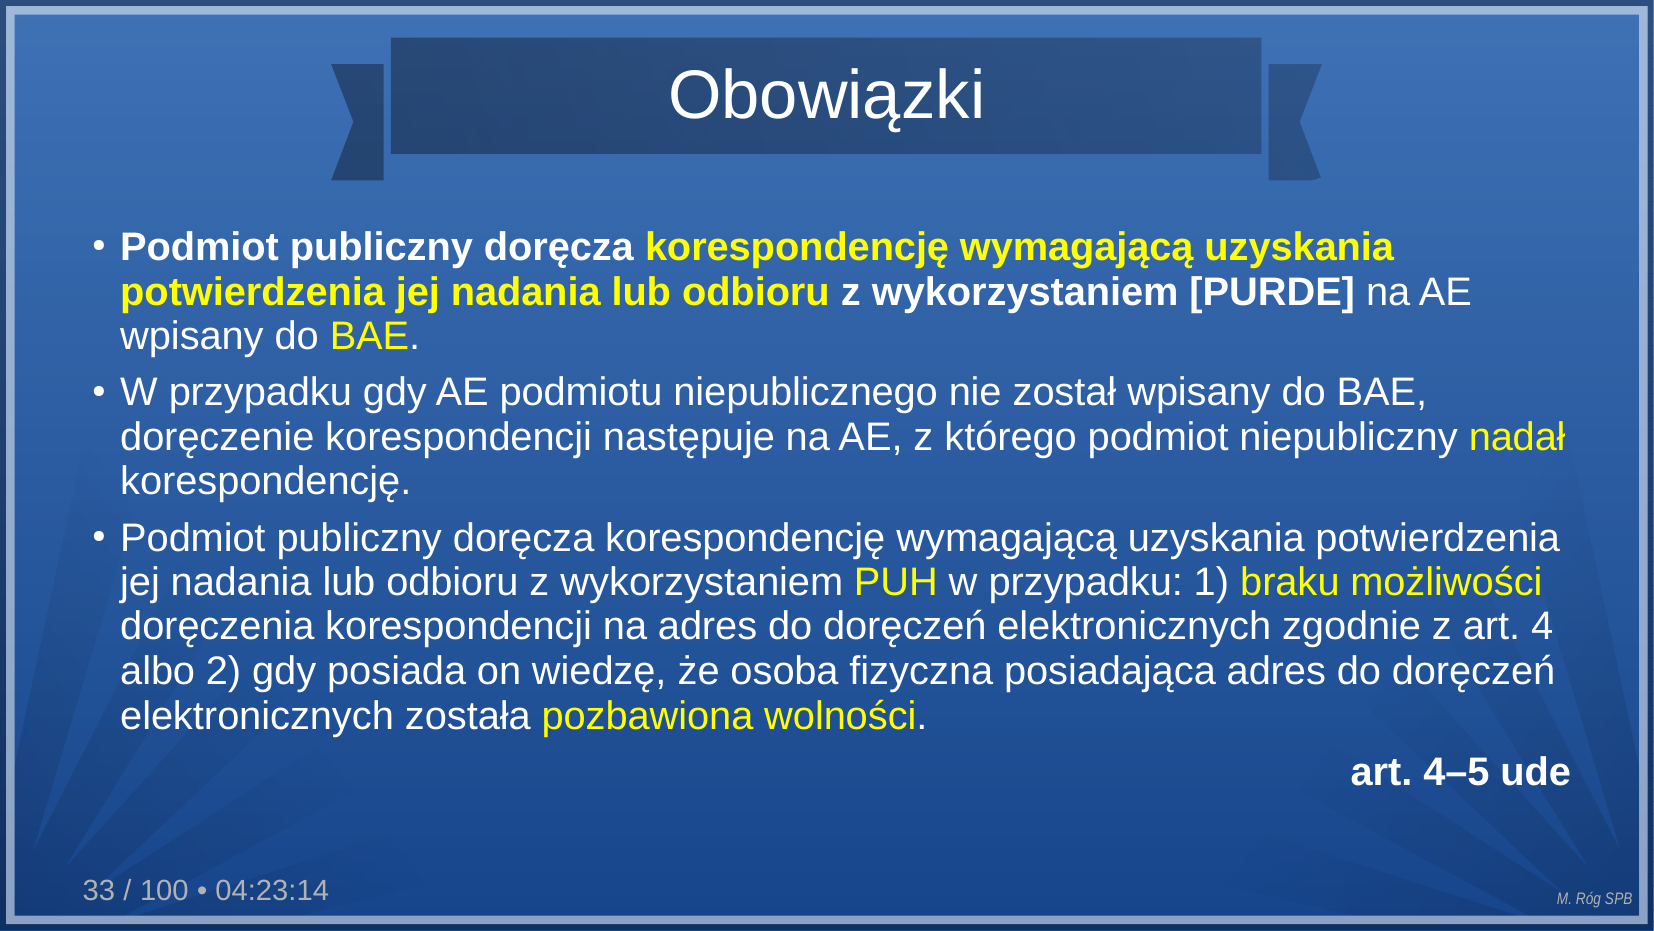

# Obowiązki
Podmiot publiczny doręcza korespondencję wymagającą uzyskania potwierdzenia jej nadania lub odbioru z wykorzystaniem [PURDE] na AE wpisany do BAE.
W przypadku gdy AE podmiotu niepublicznego nie został wpisany do BAE, doręczenie korespondencji następuje na AE, z którego podmiot niepubliczny nadał korespondencję.
Podmiot publiczny doręcza korespondencję wymagającą uzyskania potwierdzenia jej nadania lub odbioru z wykorzystaniem PUH w przypadku: 1) braku możliwości doręczenia korespondencji na adres do doręczeń elektronicznych zgodnie z art. 4 albo 2) gdy posiada on wiedzę, że osoba fizyczna posiadająca adres do doręczeń elektronicznych została pozbawiona wolności.
art. 4–5 ude